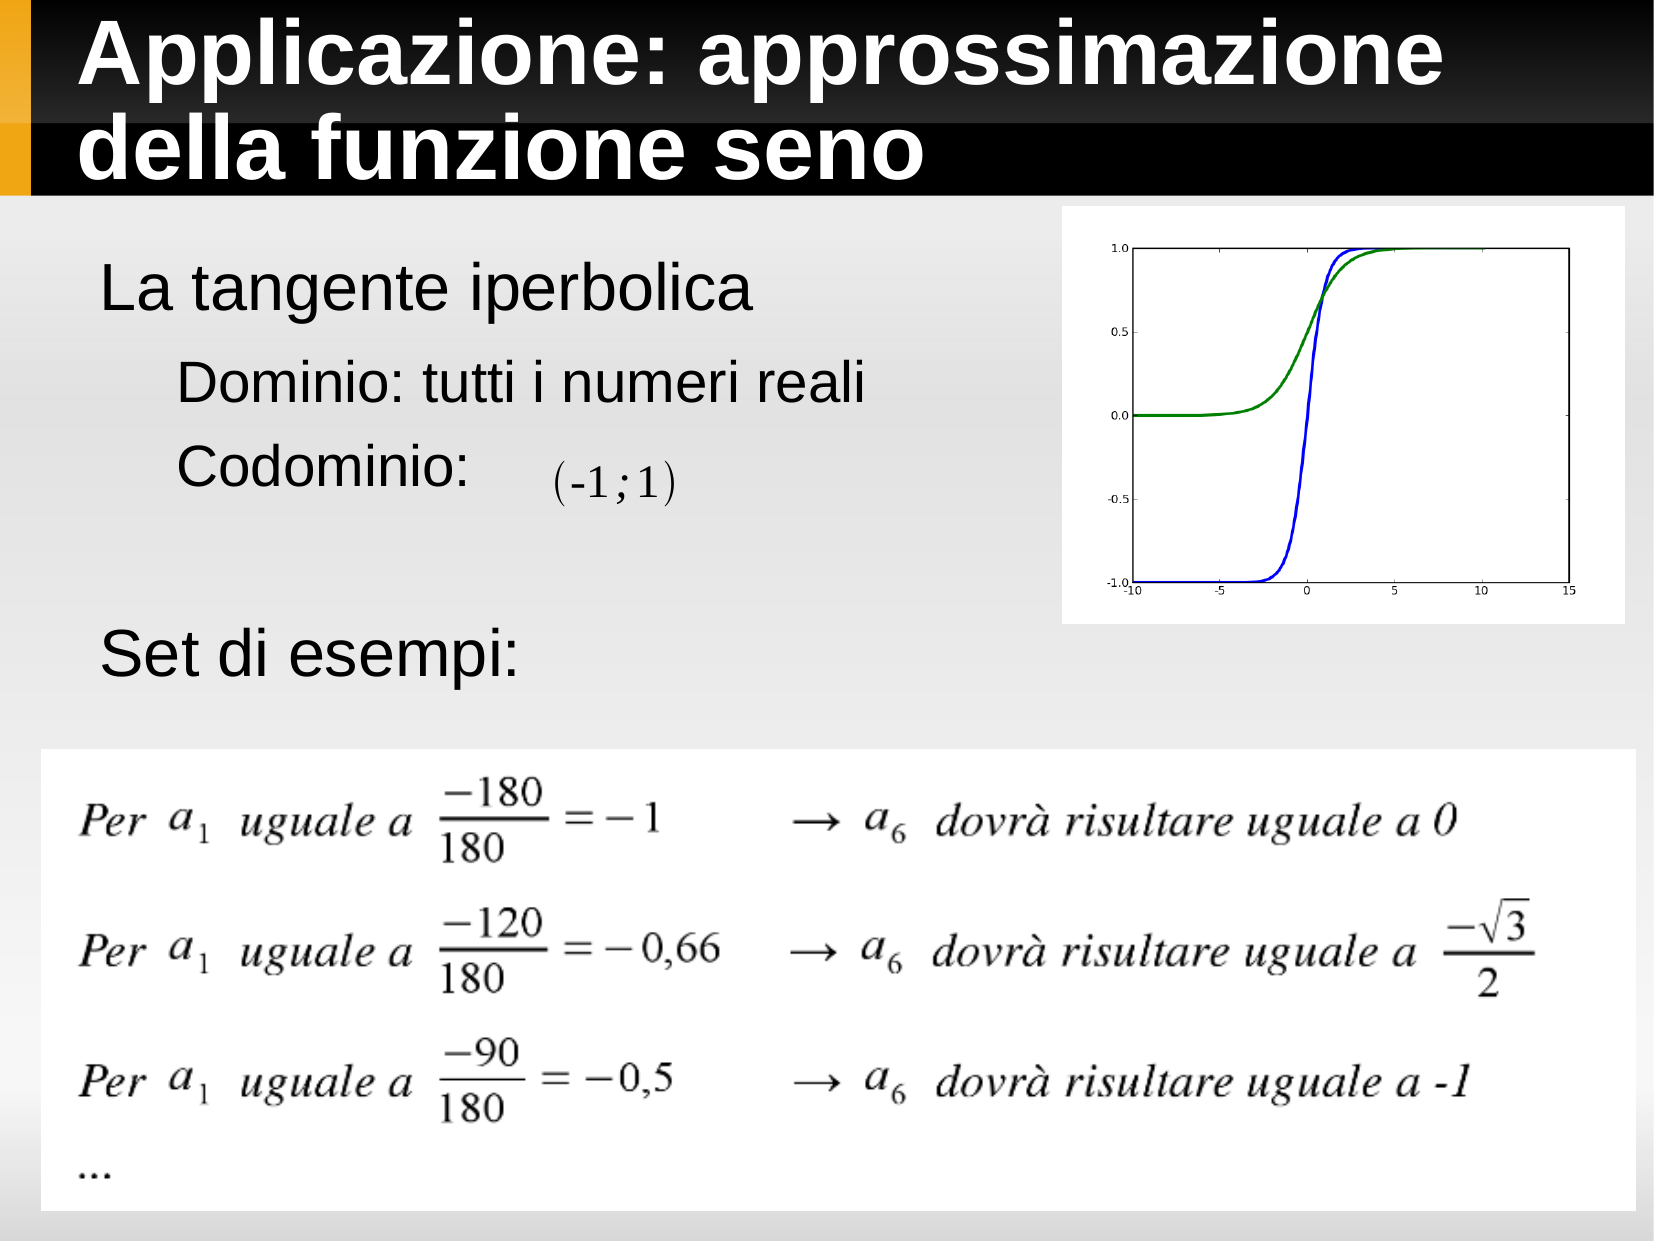

# Applicazione: approssimazione della funzione seno
La tangente iperbolica
Dominio: tutti i numeri reali
Codominio:
Set di esempi: